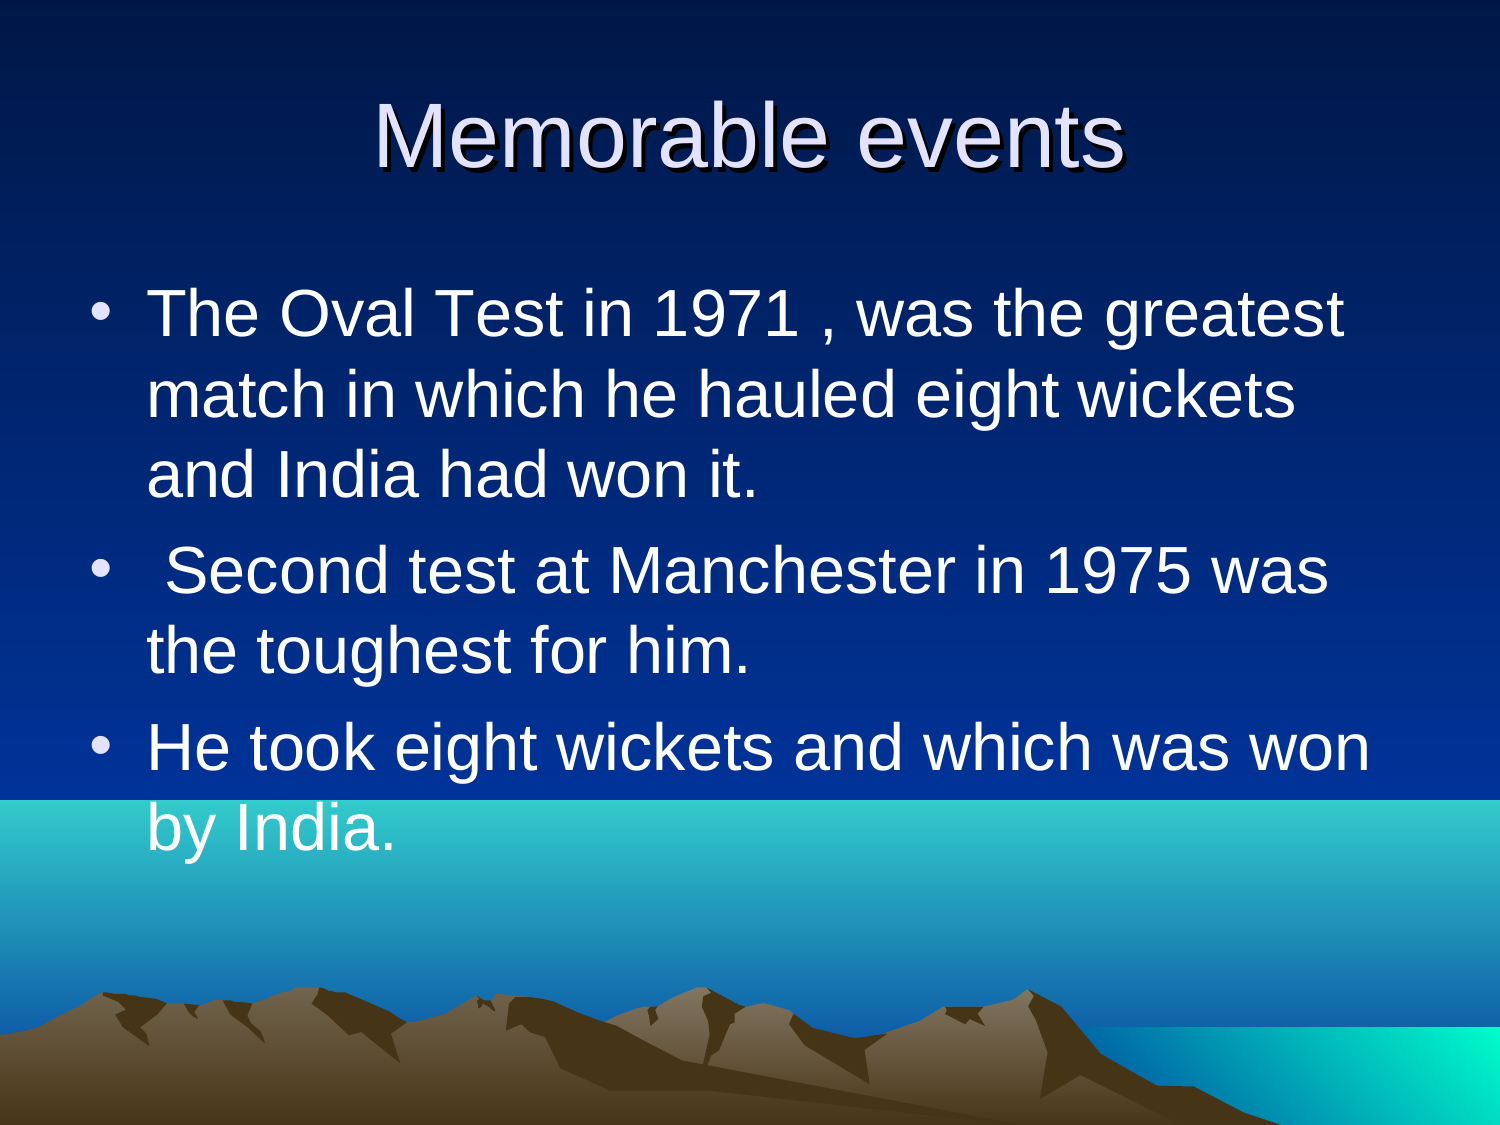

# Memorable events
The Oval Test in 1971 , was the greatest match in which he hauled eight wickets and India had won it.
 Second test at Manchester in 1975 was the toughest for him.
He took eight wickets and which was won by India.